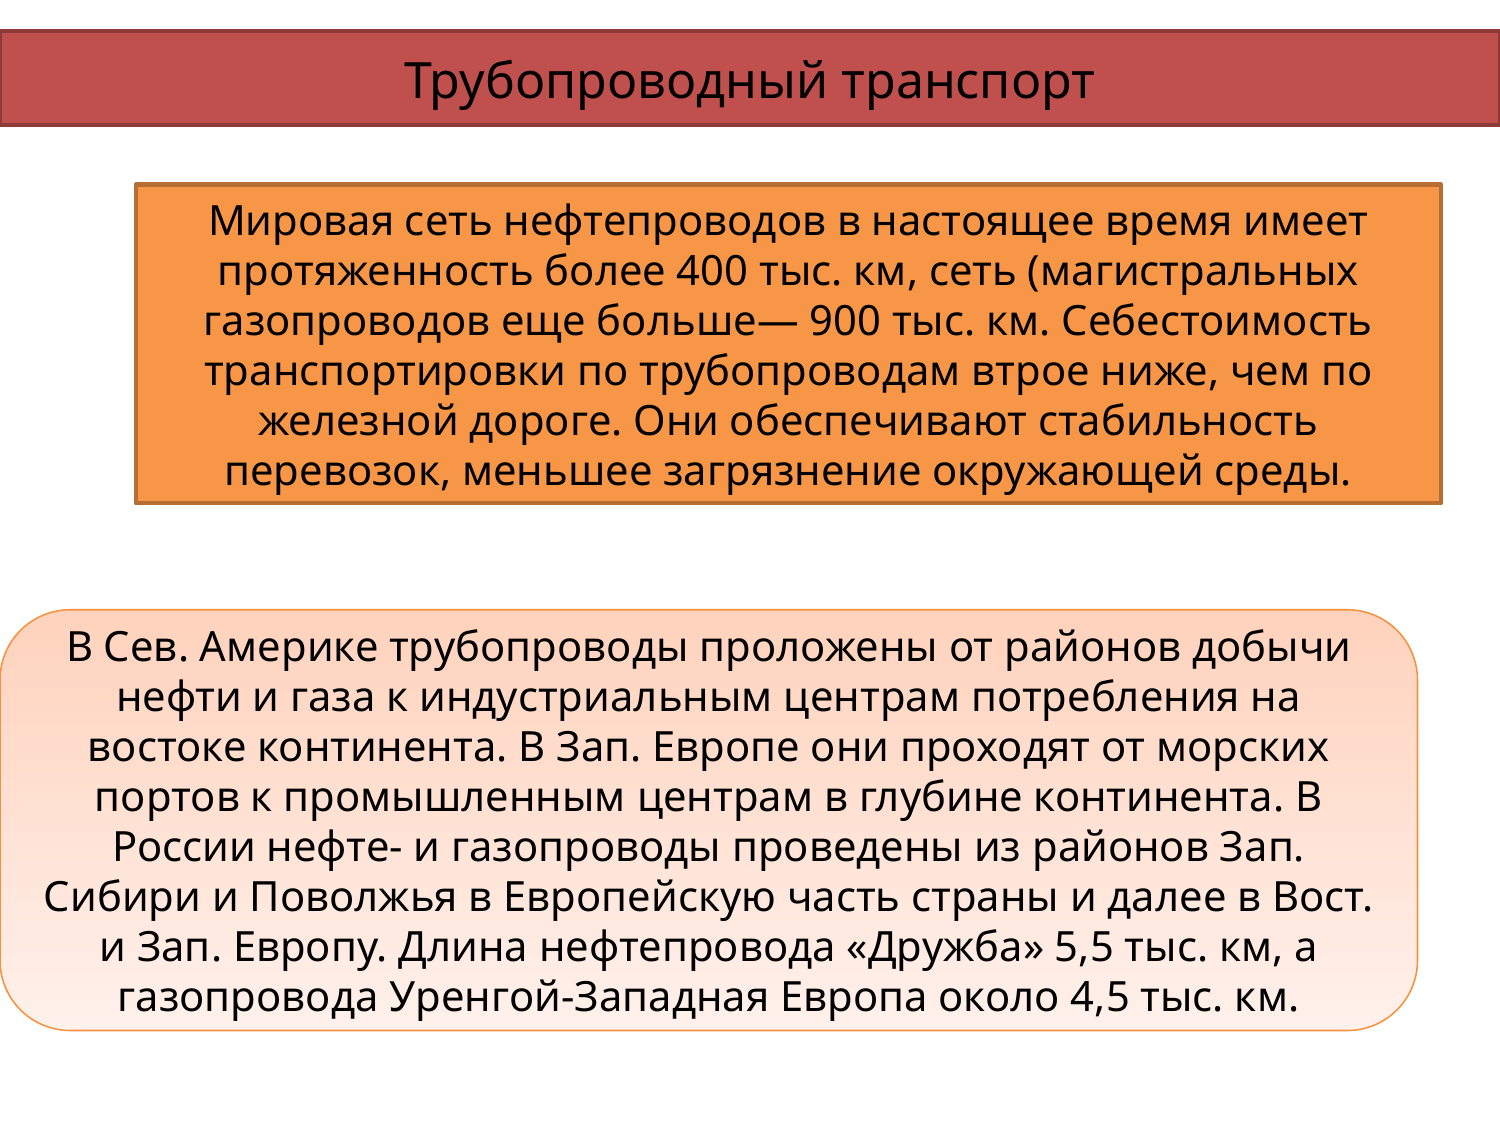

Трубопроводный транспорт
Мировая сеть нефтепроводов в настоящее время имеет протяженность более 400 тыс. км, сеть (магистральных газопроводов еще больше— 900 тыс. км. Себестоимость транспортировки по трубопроводам втрое ниже, чем по железной дороге. Они обеспечивают стабильность перевозок, меньшее загрязнение окружающей среды.
В Сев. Америке трубопроводы проложены от районов добычи нефти и газа к индустриальным центрам потребления на востоке континента. В Зап. Европе они проходят от морских портов к промышленным центрам в глубине континента. В России нефте- и газопроводы проведены из районов Зап. Сибири и Поволжья в Европейскую часть страны и далее в Вост. и Зап. Европу. Длина нефтепровода «Дружба» 5,5 тыс. км, а газопровода Уренгой-Западная Европа около 4,5 тыс. км.